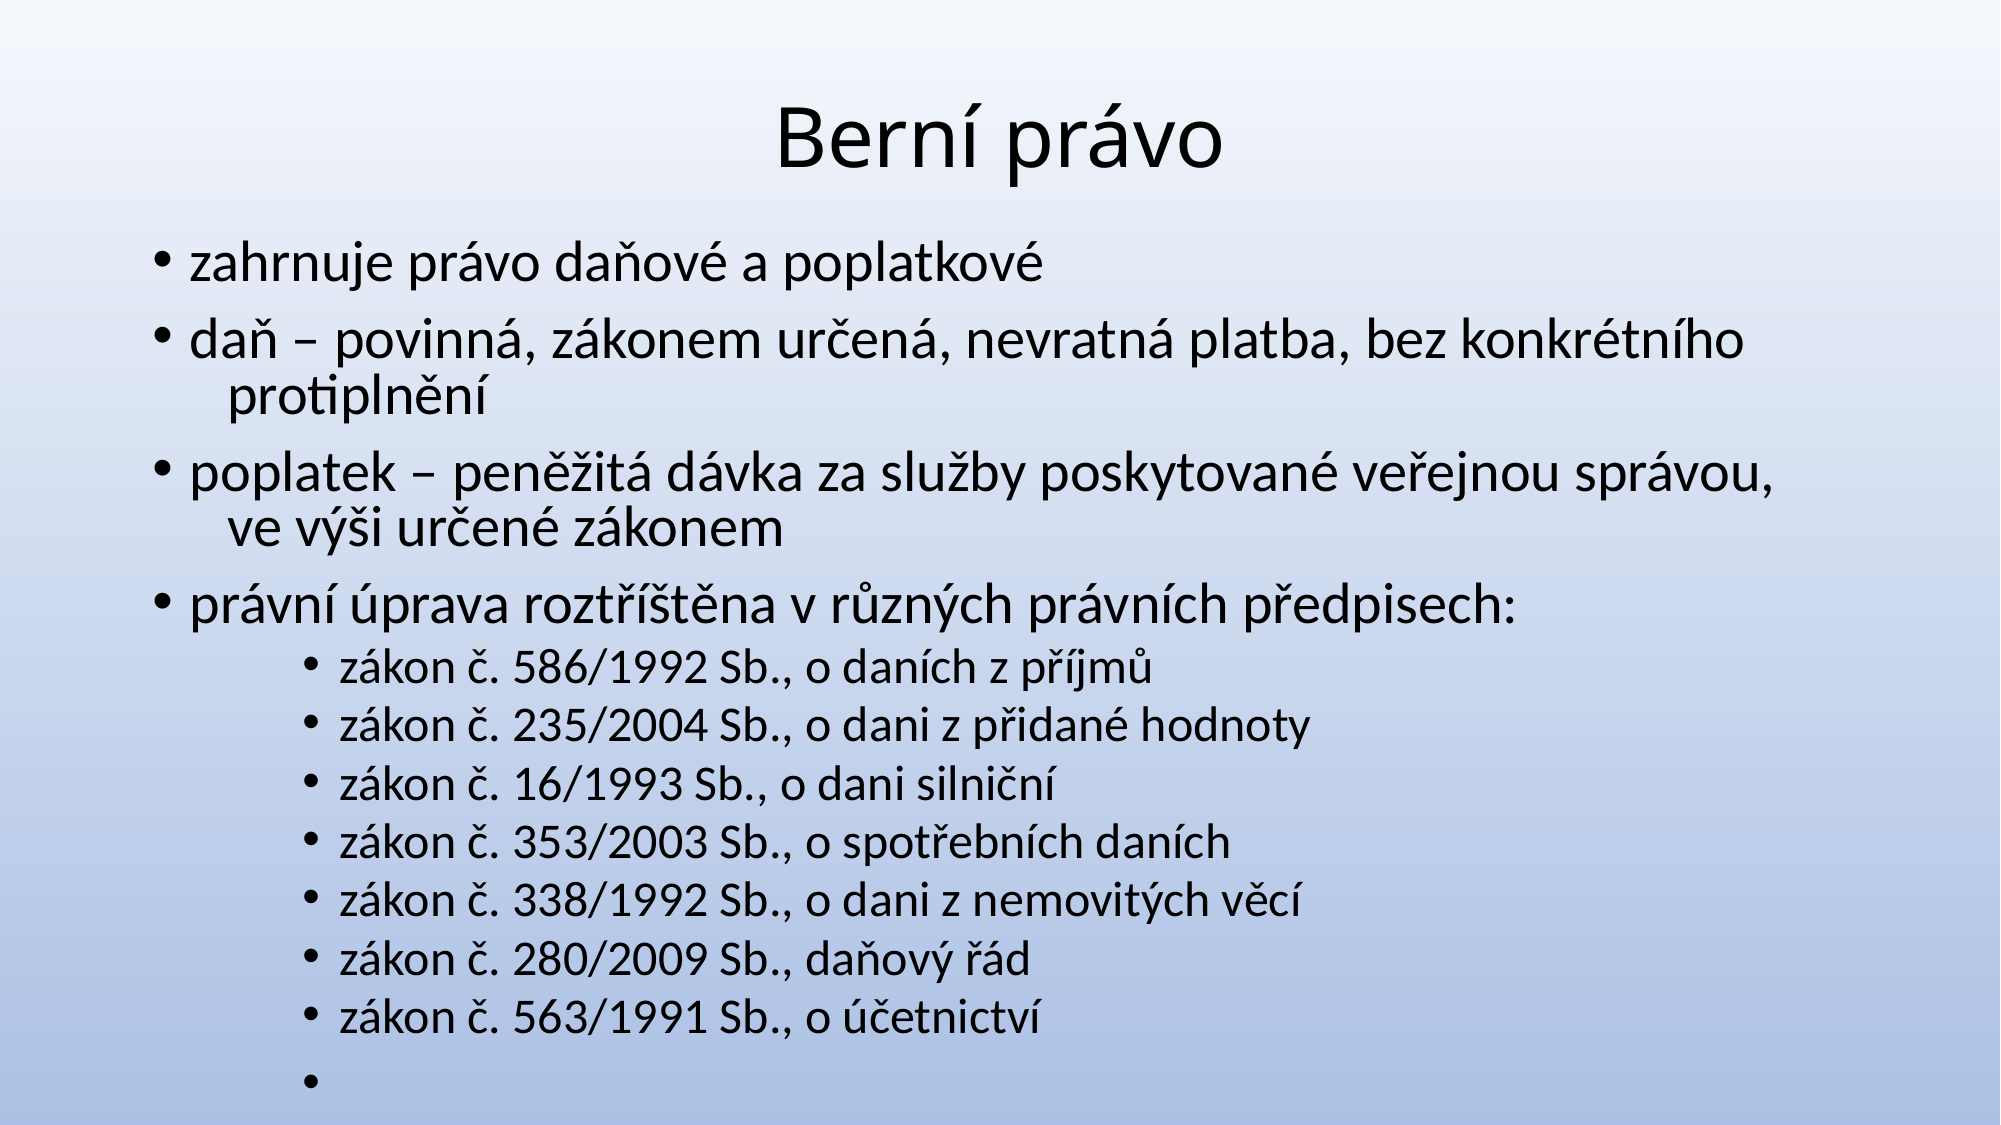

# Berní právo
zahrnuje právo daňové a poplatkové
daň – povinná, zákonem určená, nevratná platba, bez konkrétního protiplnění
poplatek – peněžitá dávka za služby poskytované veřejnou správou, ve výši určené zákonem
právní úprava roztříštěna v různých právních předpisech:
zákon č. 586/1992 Sb., o daních z příjmů
zákon č. 235/2004 Sb., o dani z přidané hodnoty
zákon č. 16/1993 Sb., o dani silniční
zákon č. 353/2003 Sb., o spotřebních daních
zákon č. 338/1992 Sb., o dani z nemovitých věcí
zákon č. 280/2009 Sb., daňový řád
zákon č. 563/1991 Sb., o účetnictví